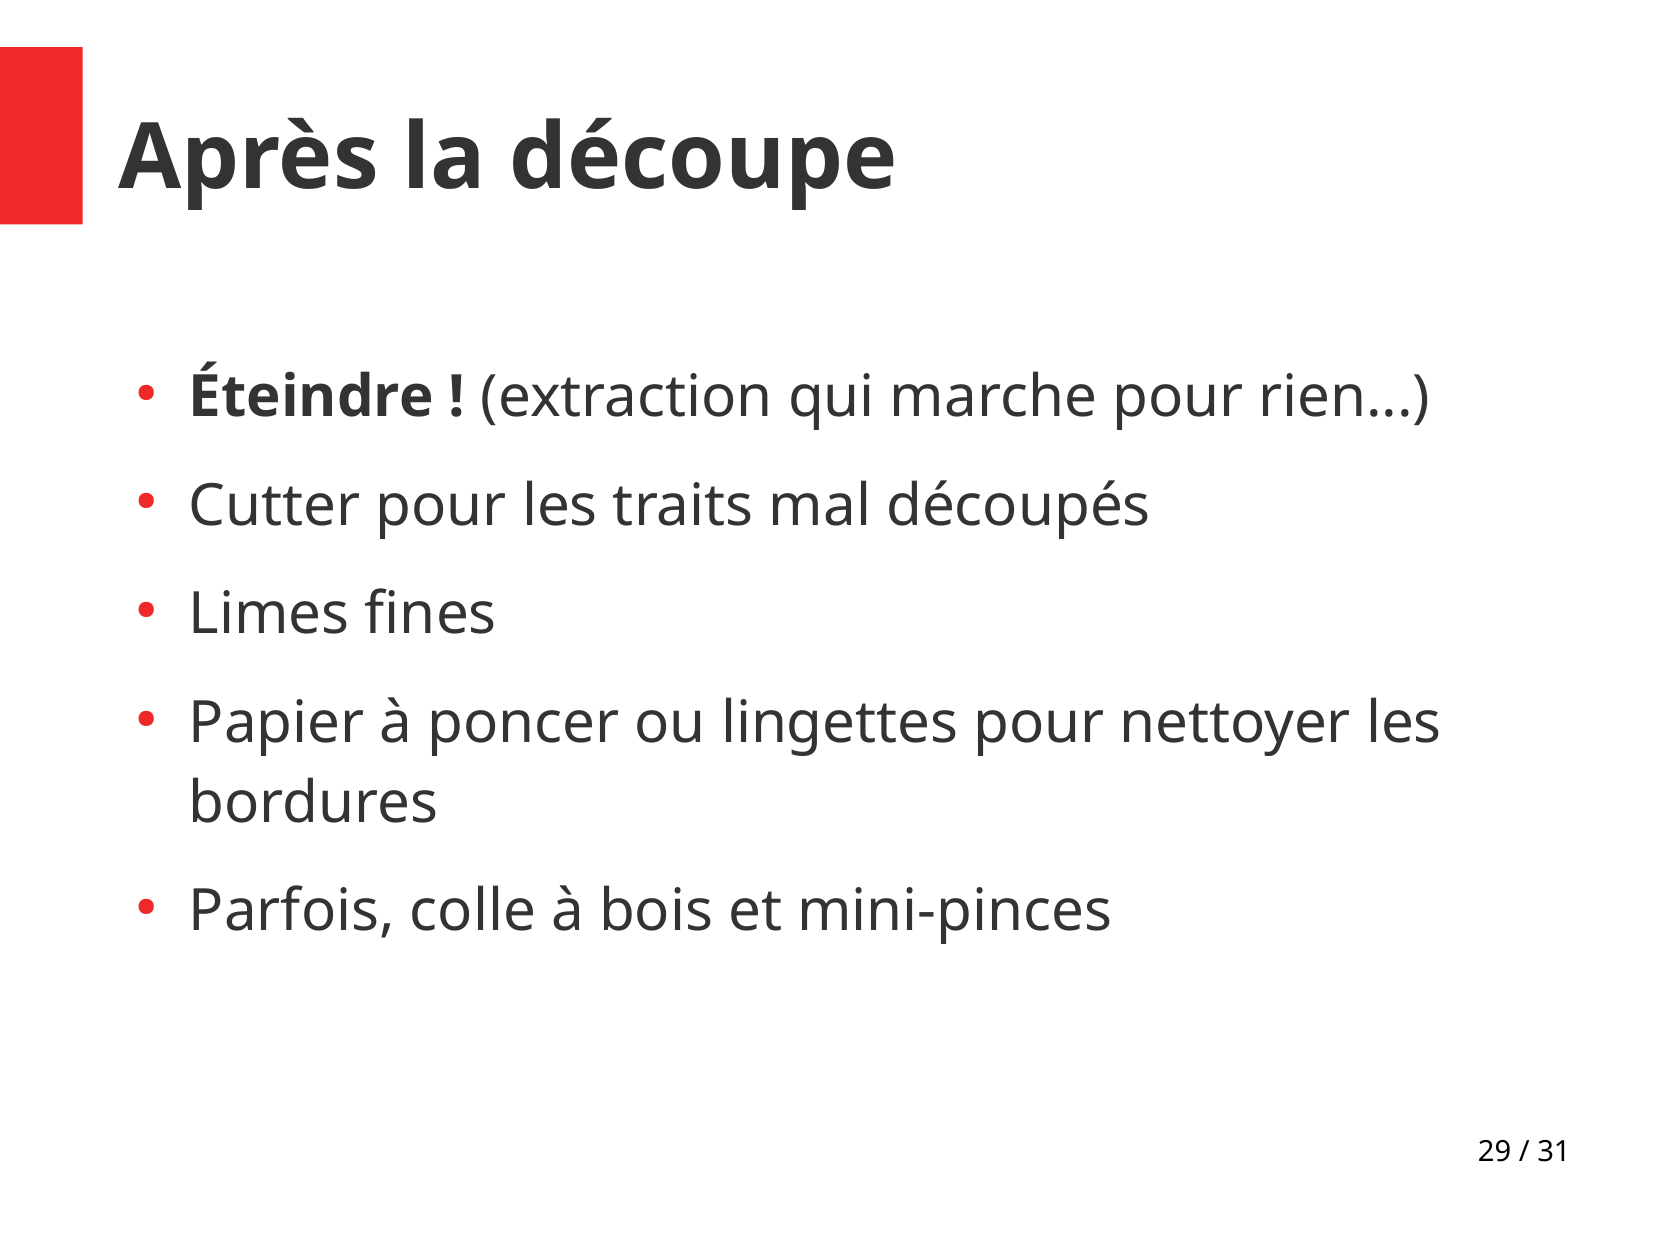

# Après la découpe
Éteindre ! (extraction qui marche pour rien...)
Cutter pour les traits mal découpés
Limes fines
Papier à poncer ou lingettes pour nettoyer les bordures
Parfois, colle à bois et mini-pinces
29